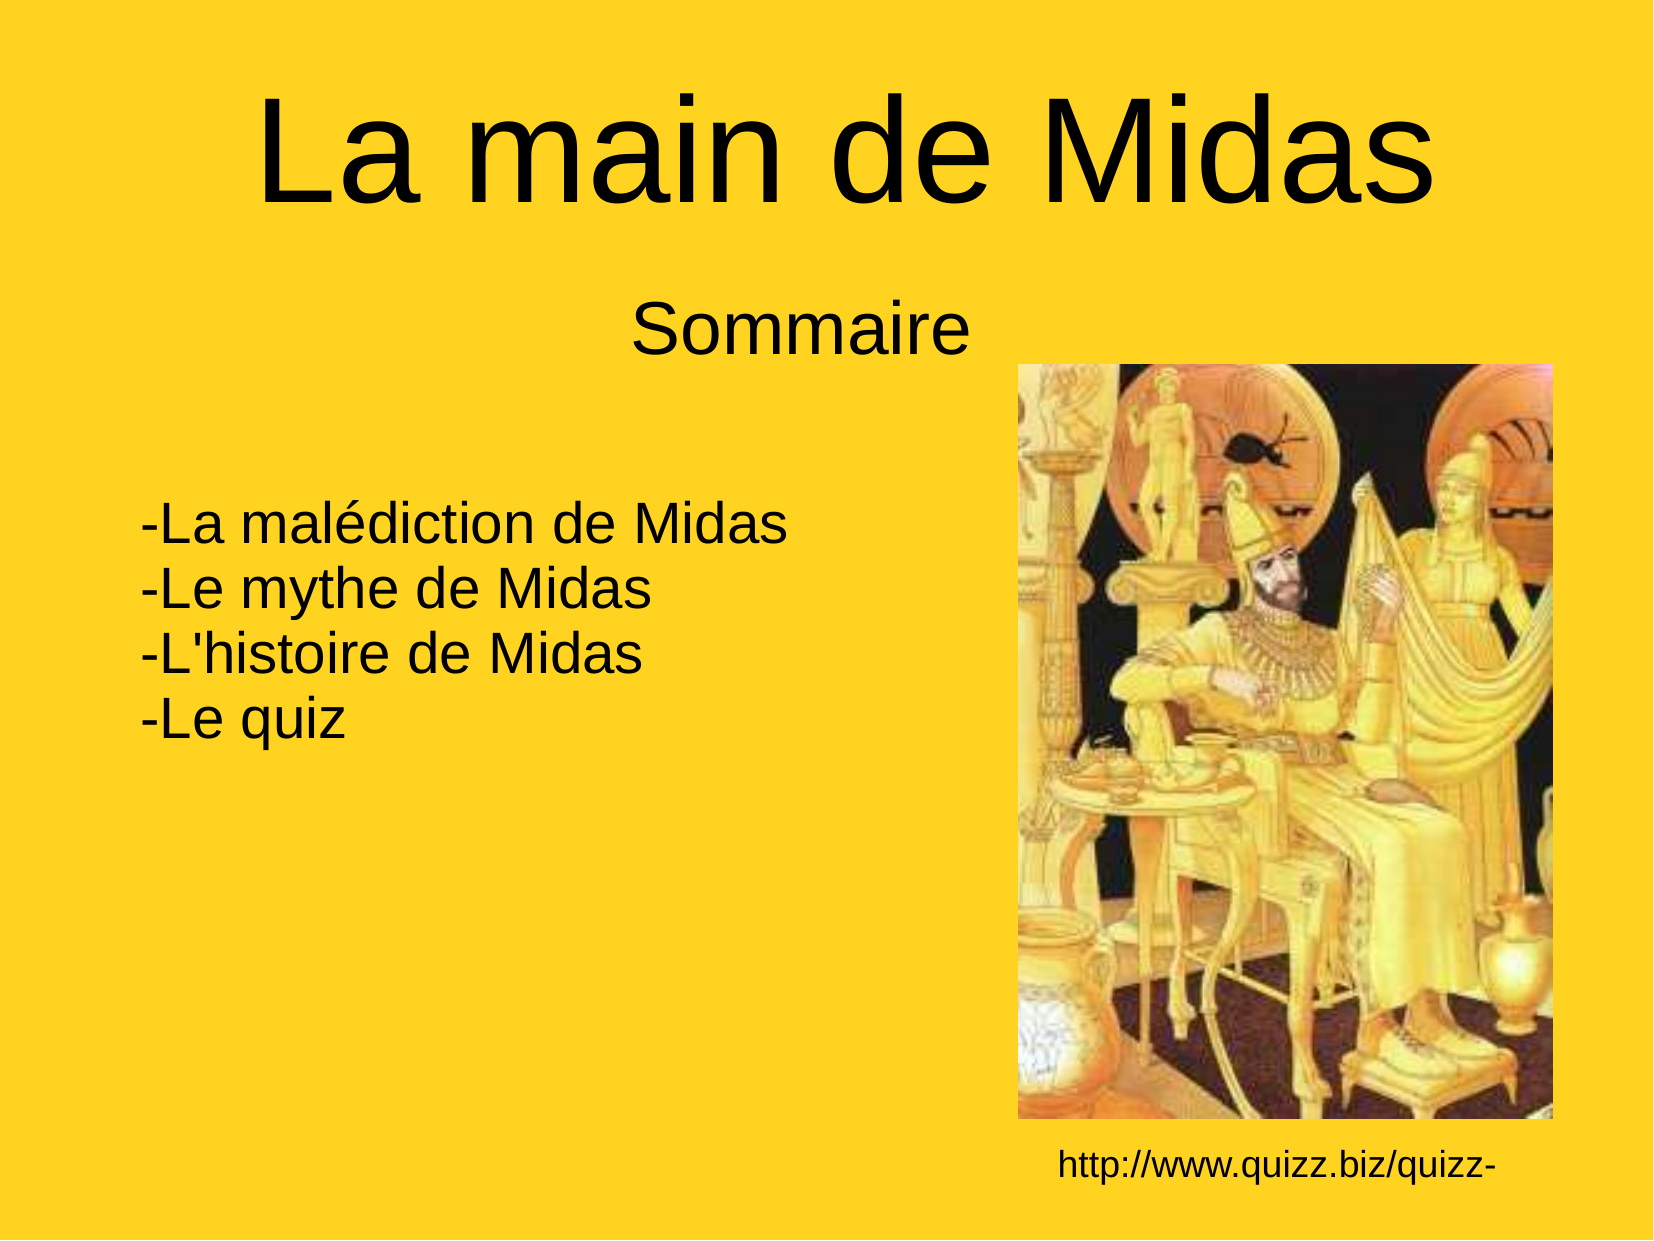

La main de Midas
Sommaire
-La malédiction de Midas
-Le mythe de Midas
-L'histoire de Midas
-Le quiz
http://www.quizz.biz/quizz-